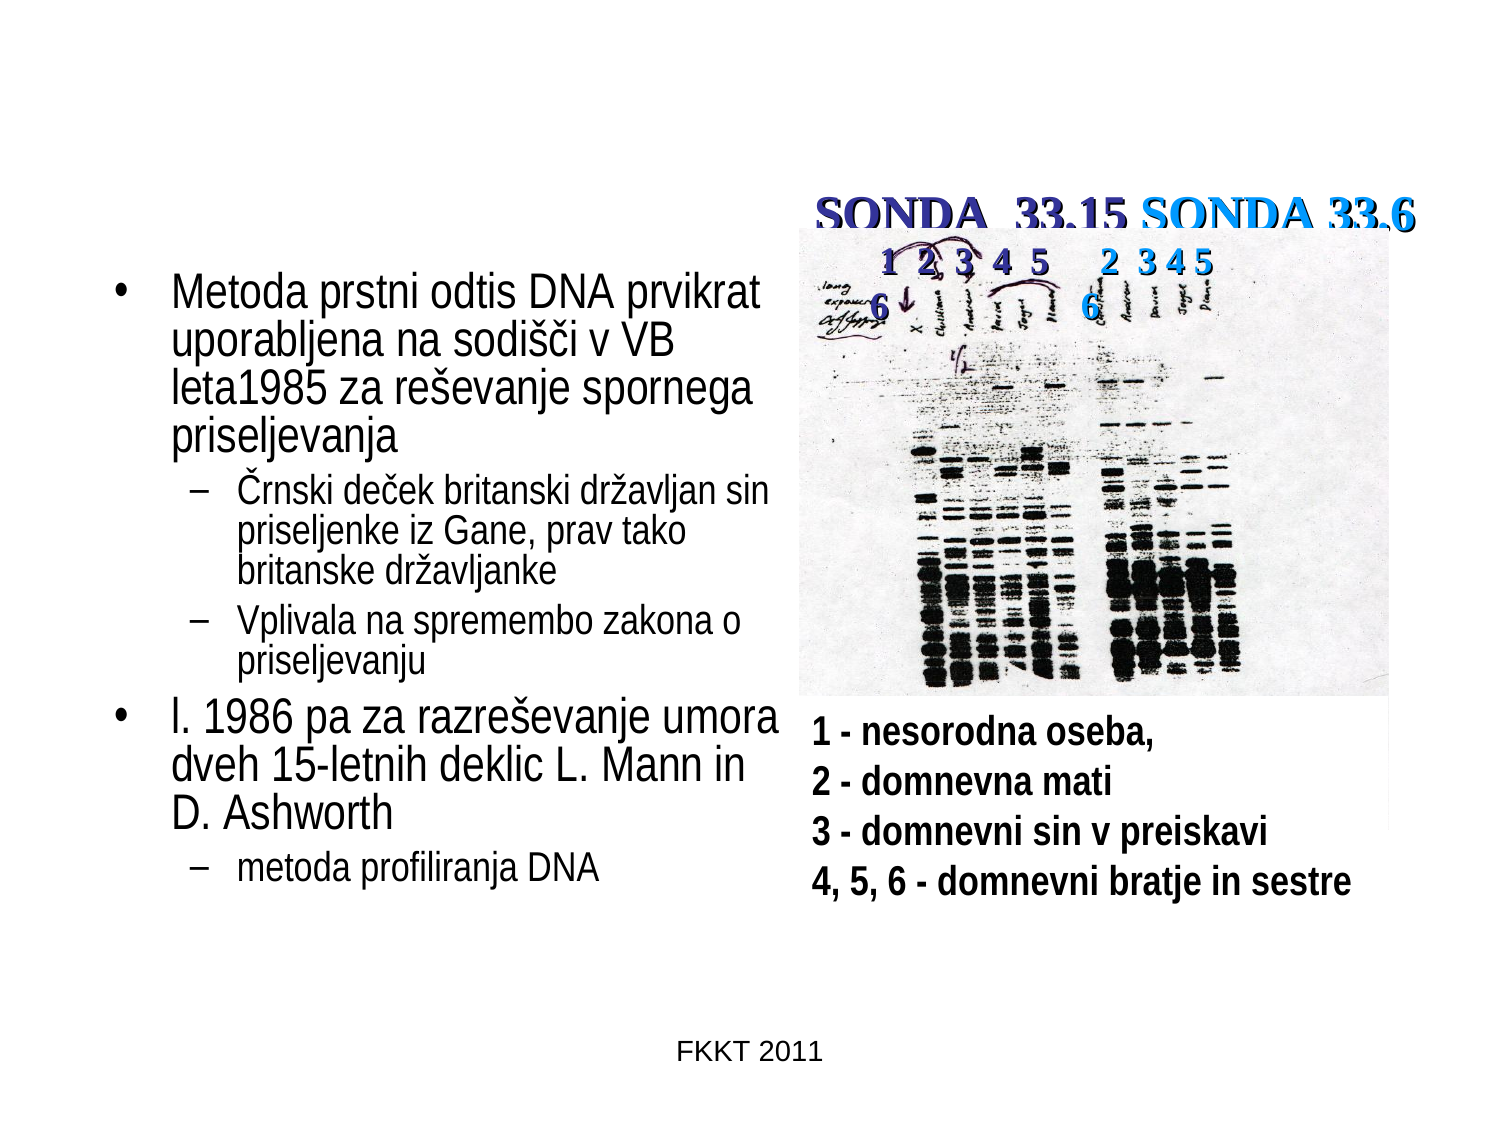

SONDA 33.15
SONDA 33.6
 1 2 3 4 5 6
 2 3 4 5 6
1 - nesorodna oseba,
2 - domnevna mati
3 - domnevni sin v preiskavi
4, 5, 6 - domnevni bratje in sestre
# Metoda prstni odtis DNA prvikrat uporabljena na sodišči v VB leta1985 za reševanje spornega priseljevanja
Črnski deček britanski državljan sin priseljenke iz Gane, prav tako britanske državljanke
Vplivala na spremembo zakona o priseljevanju
l. 1986 pa za razreševanje umora dveh 15-letnih deklic L. Mann in D. Ashworth
metoda profiliranja DNA
FKKT 2011